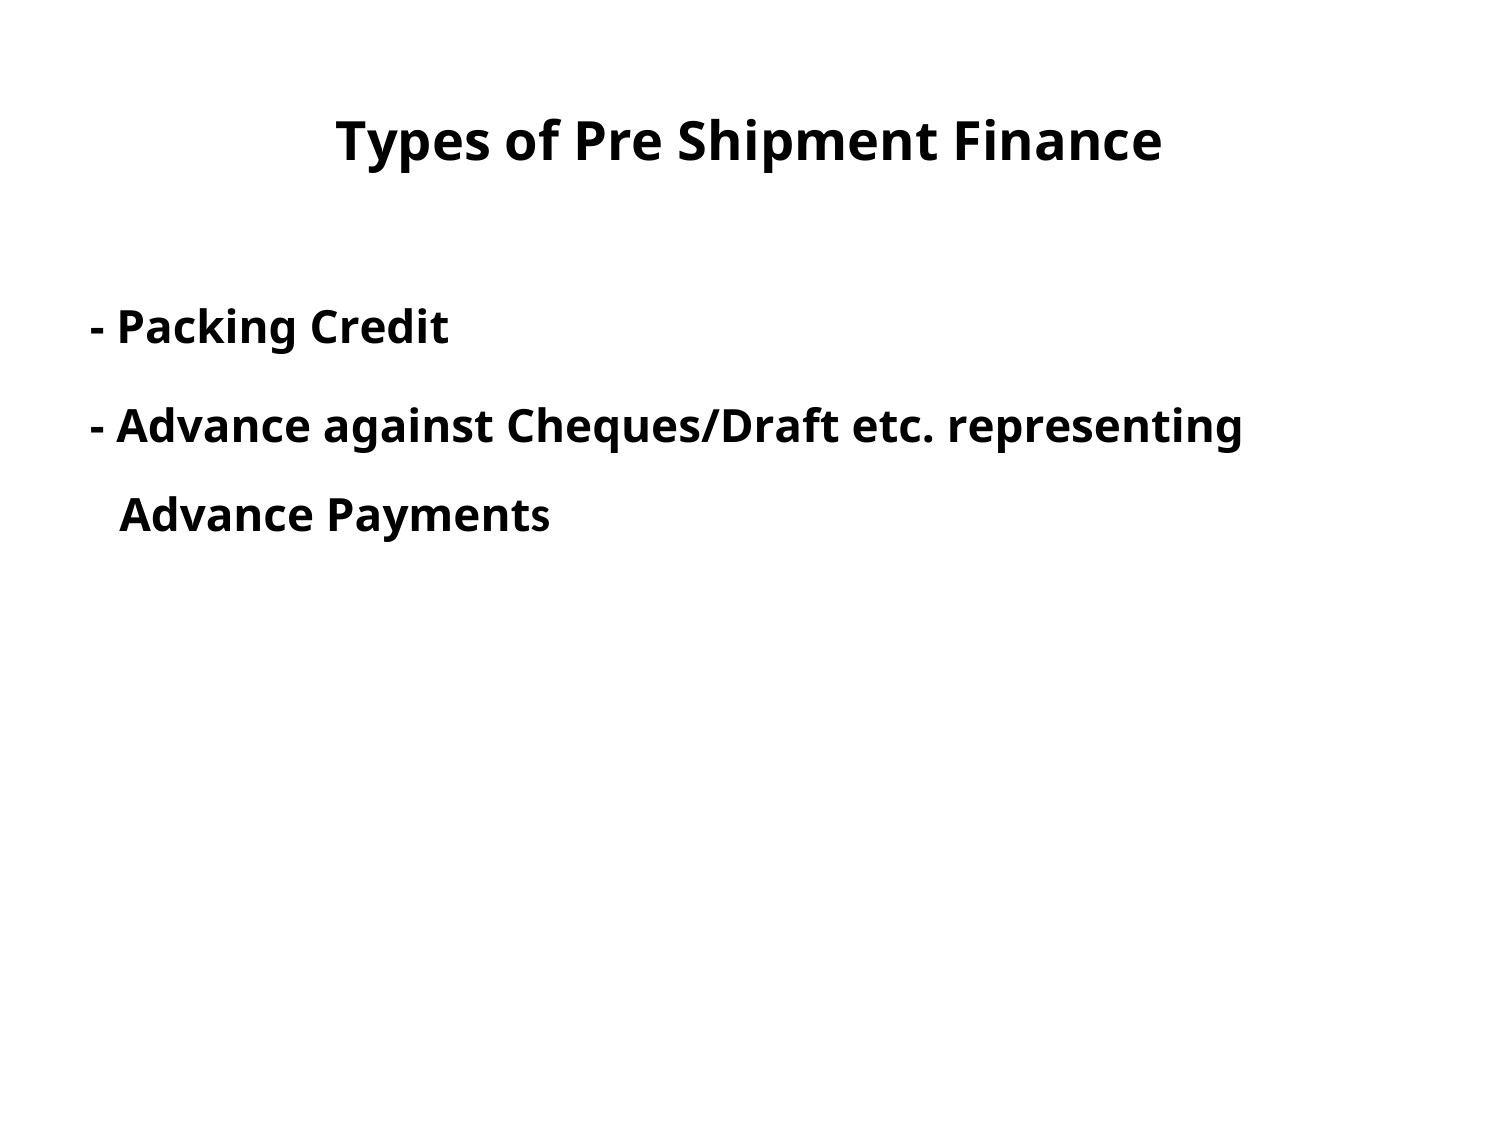

# Types of Pre Shipment Finance
- Packing Credit
- Advance against Cheques/Draft etc. representing Advance Payments